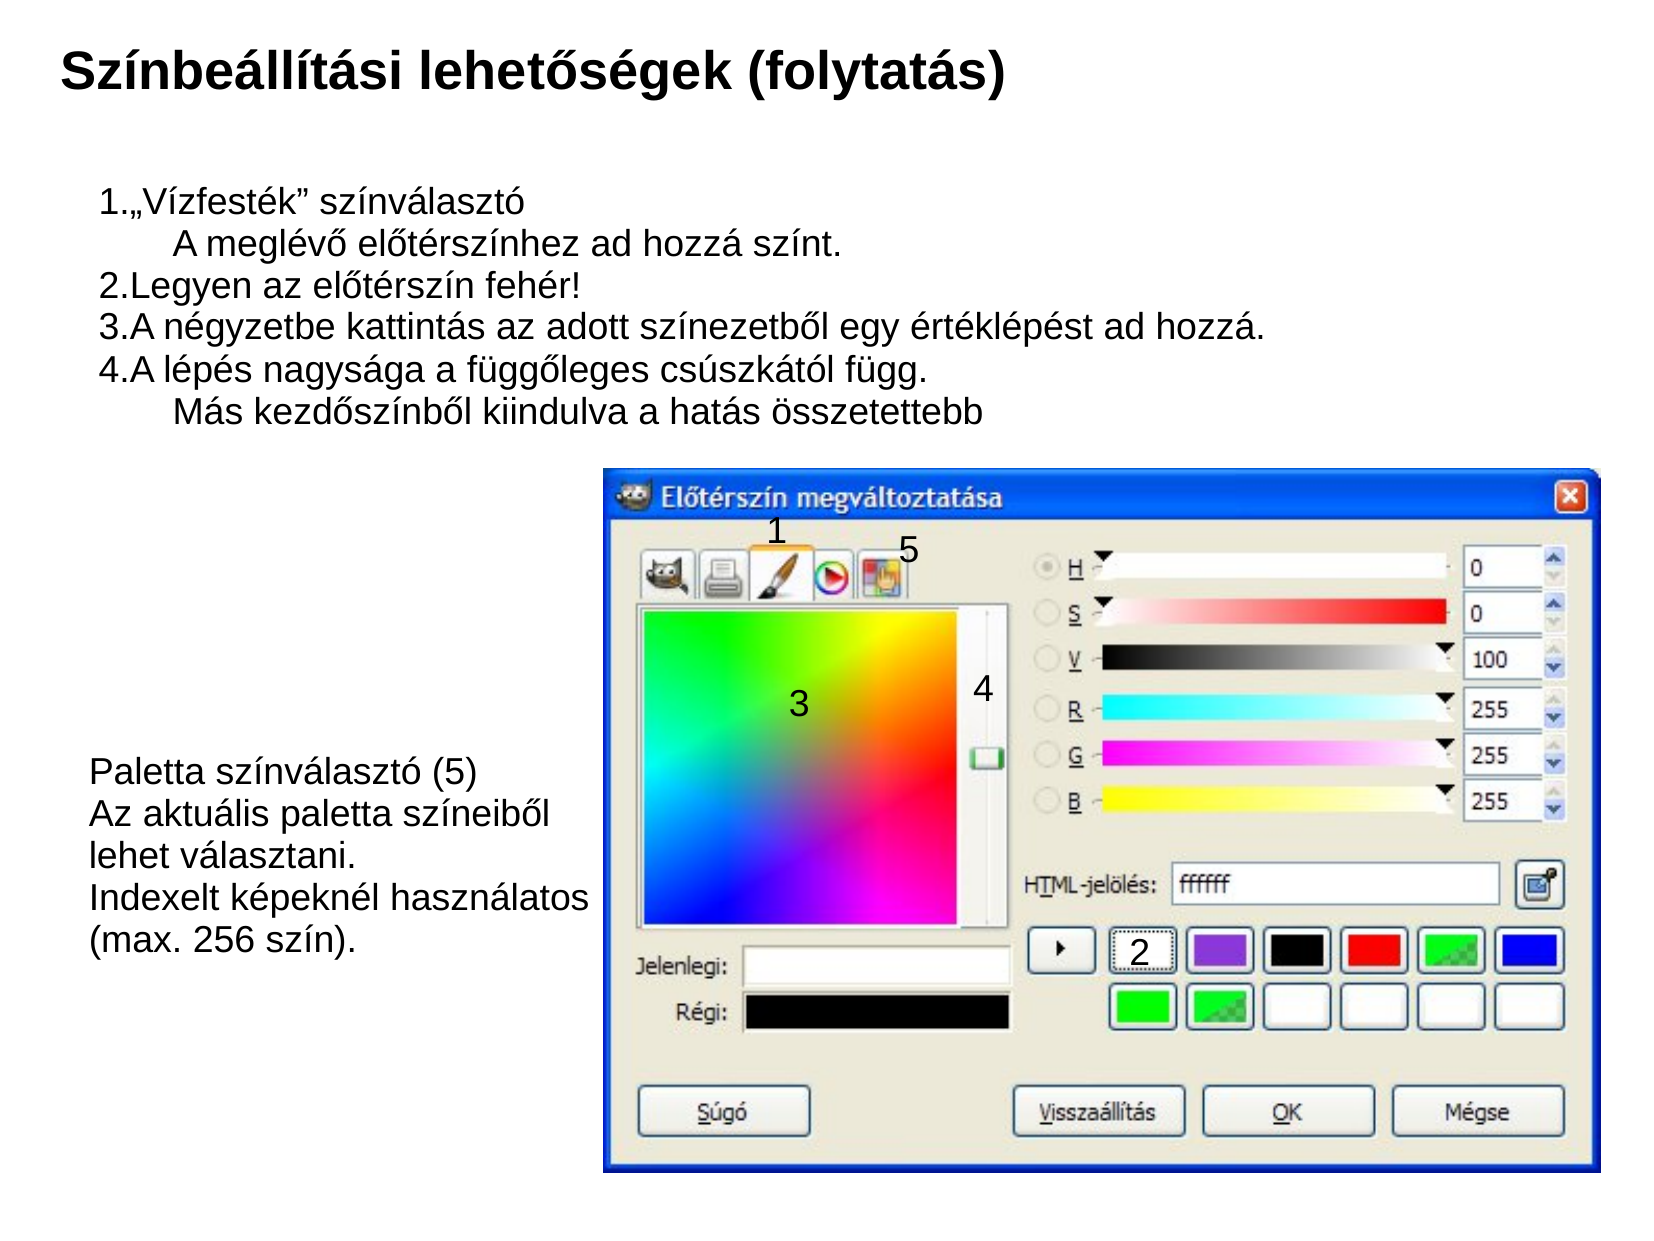

Színbeállítási lehetőségek (folytatás)
„Vízfesték” színválasztó
	A meglévő előtérszínhez ad hozzá színt.
Legyen az előtérszín fehér!
A négyzetbe kattintás az adott színezetből egy értéklépést ad hozzá.
A lépés nagysága a függőleges csúszkától függ.
	Más kezdőszínből kiindulva a hatás összetettebb
1
5
4
3
Paletta színválasztó (5)
Az aktuális paletta színeiből
lehet választani.
Indexelt képeknél használatos
(max. 256 szín).
2